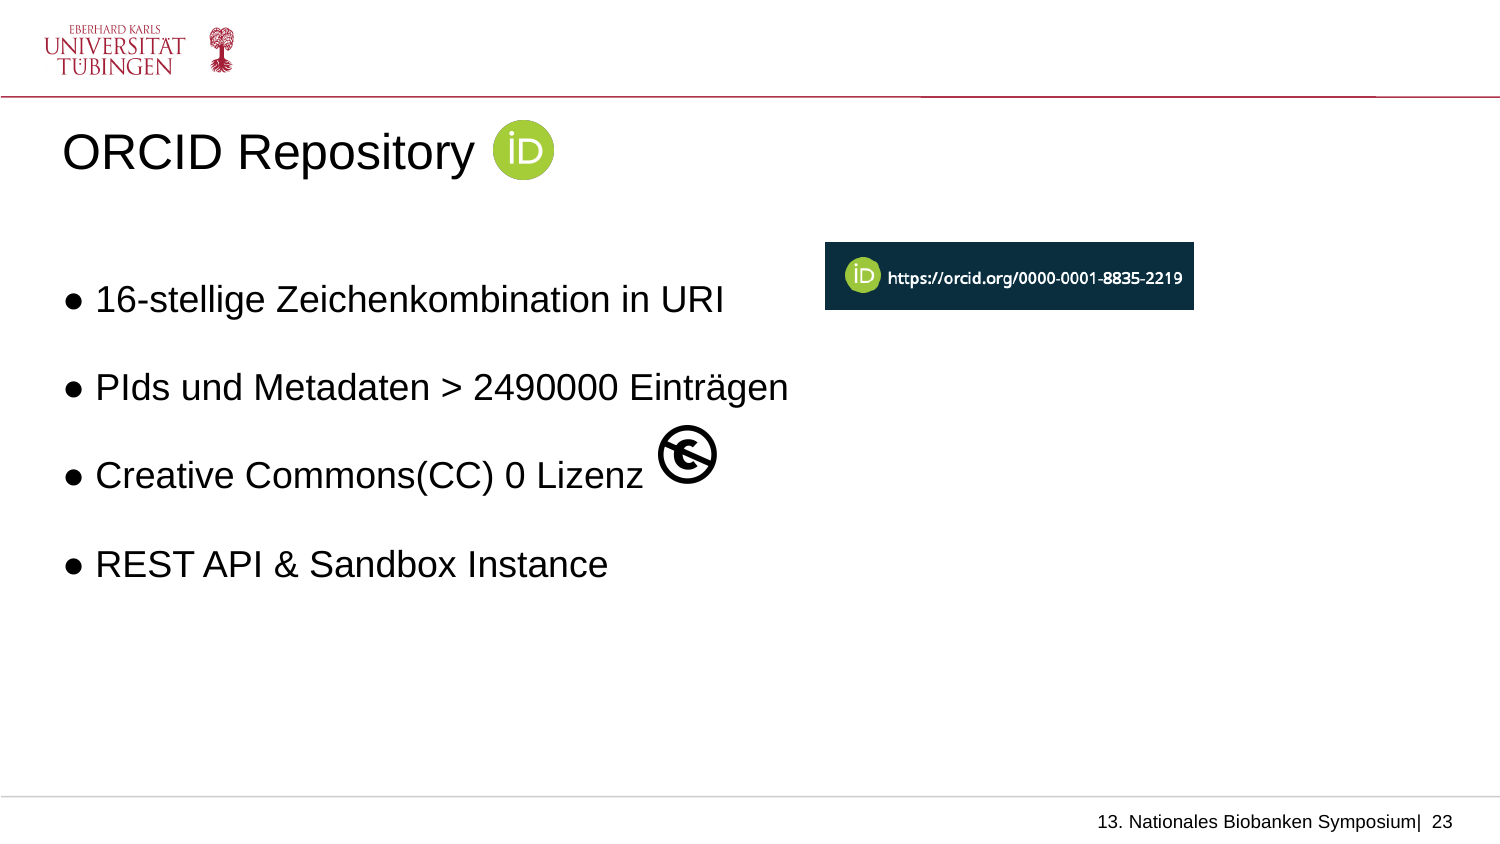

ORCID Repository
# ● 16-stellige Zeichenkombination in URI
● PIds und Metadaten > 2490000 Einträgen
● Creative Commons(CC) 0 Lizenz
● REST API & Sandbox Instance